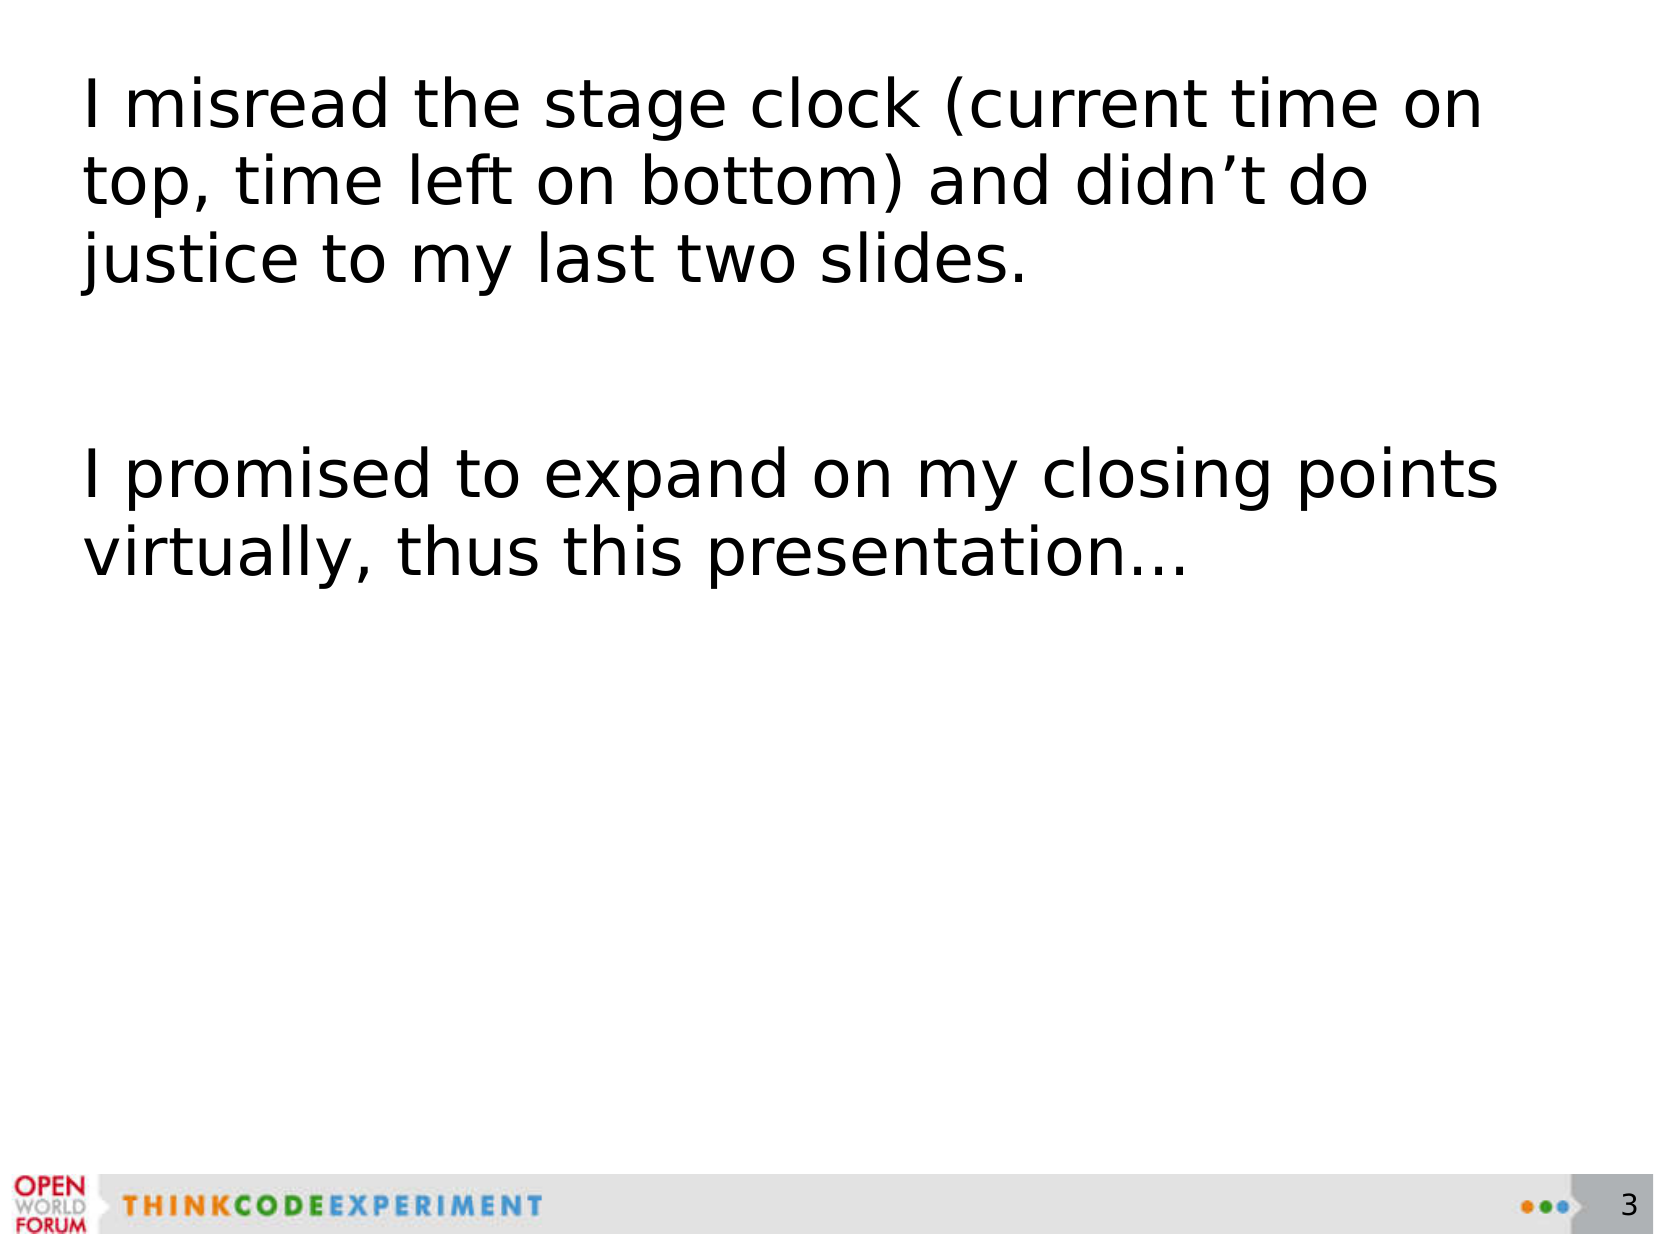

# I misread the stage clock (current time on top, time left on bottom) and didn’t do justice to my last two slides.
I promised to expand on my closing points virtually, thus this presentation...